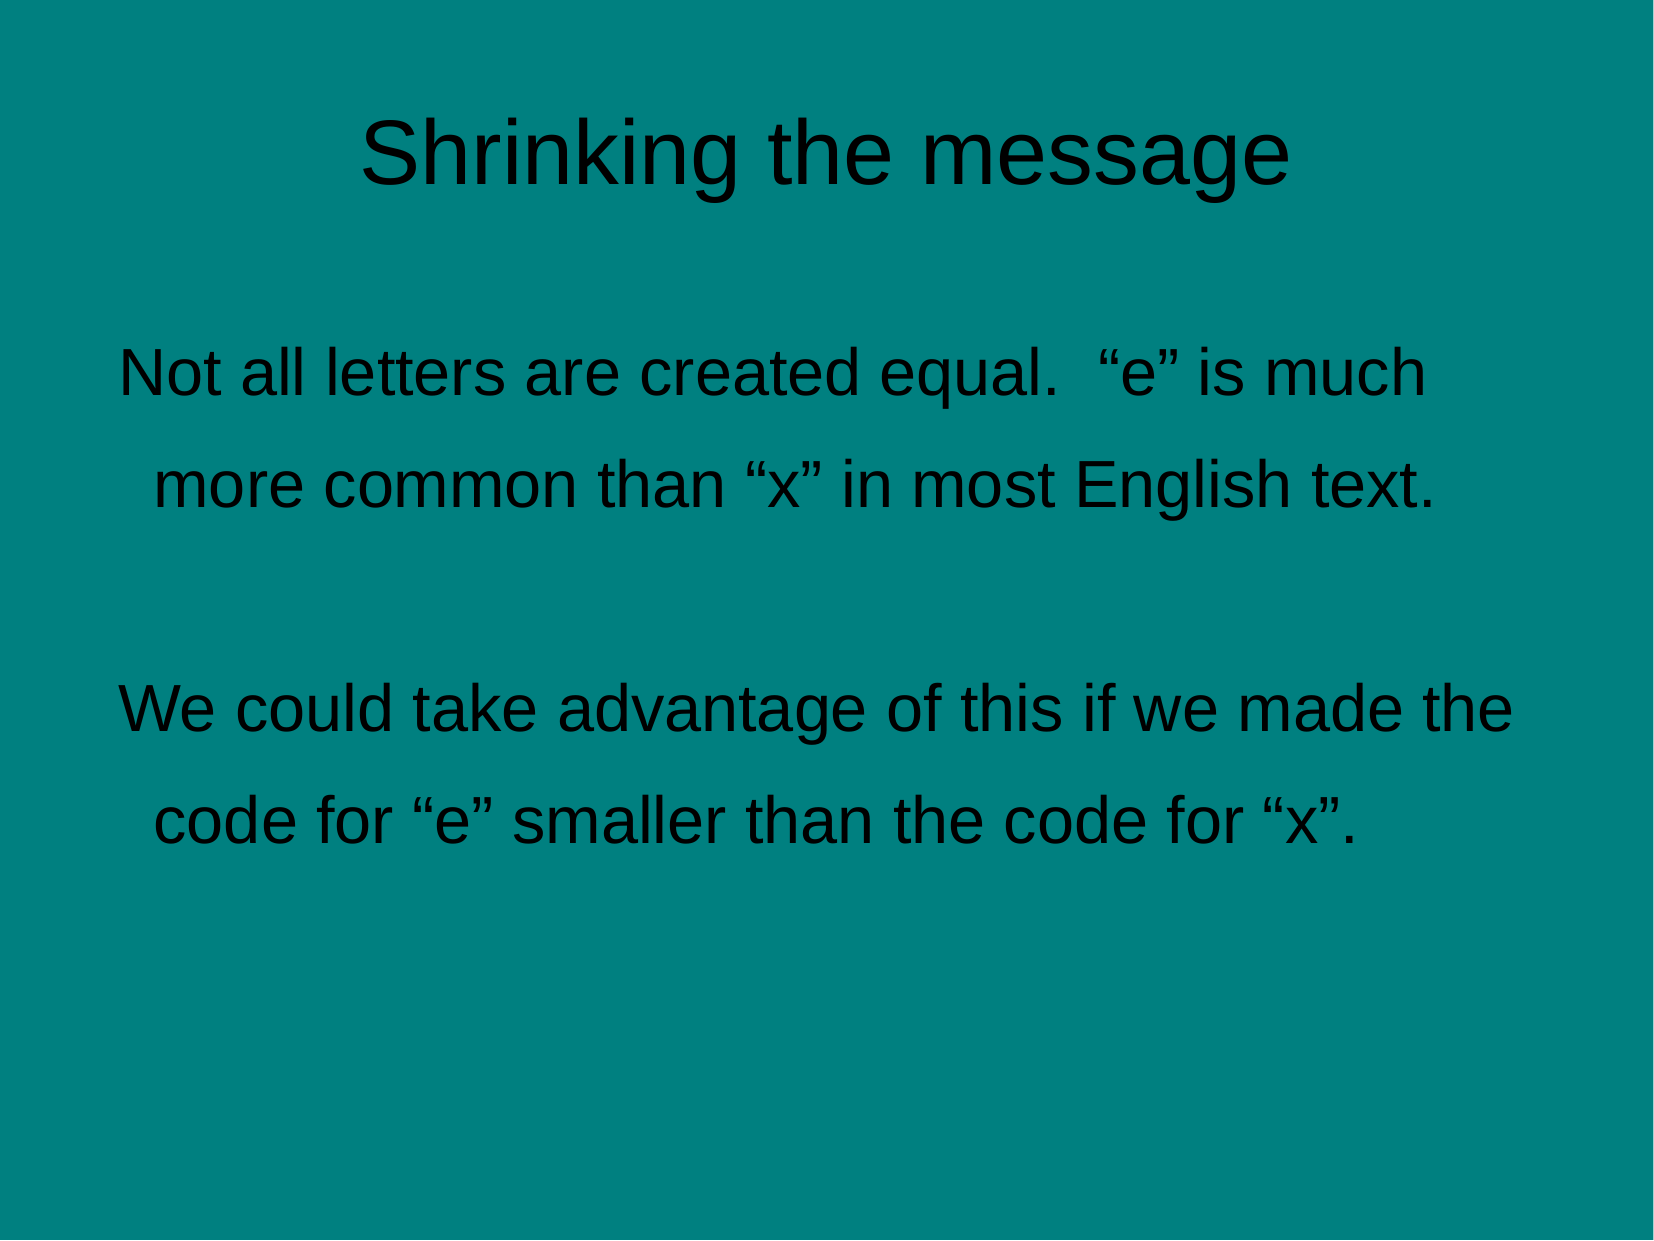

# Shrinking the message
Not all letters are created equal. “e” is much more common than “x” in most English text.
We could take advantage of this if we made the code for “e” smaller than the code for “x”.